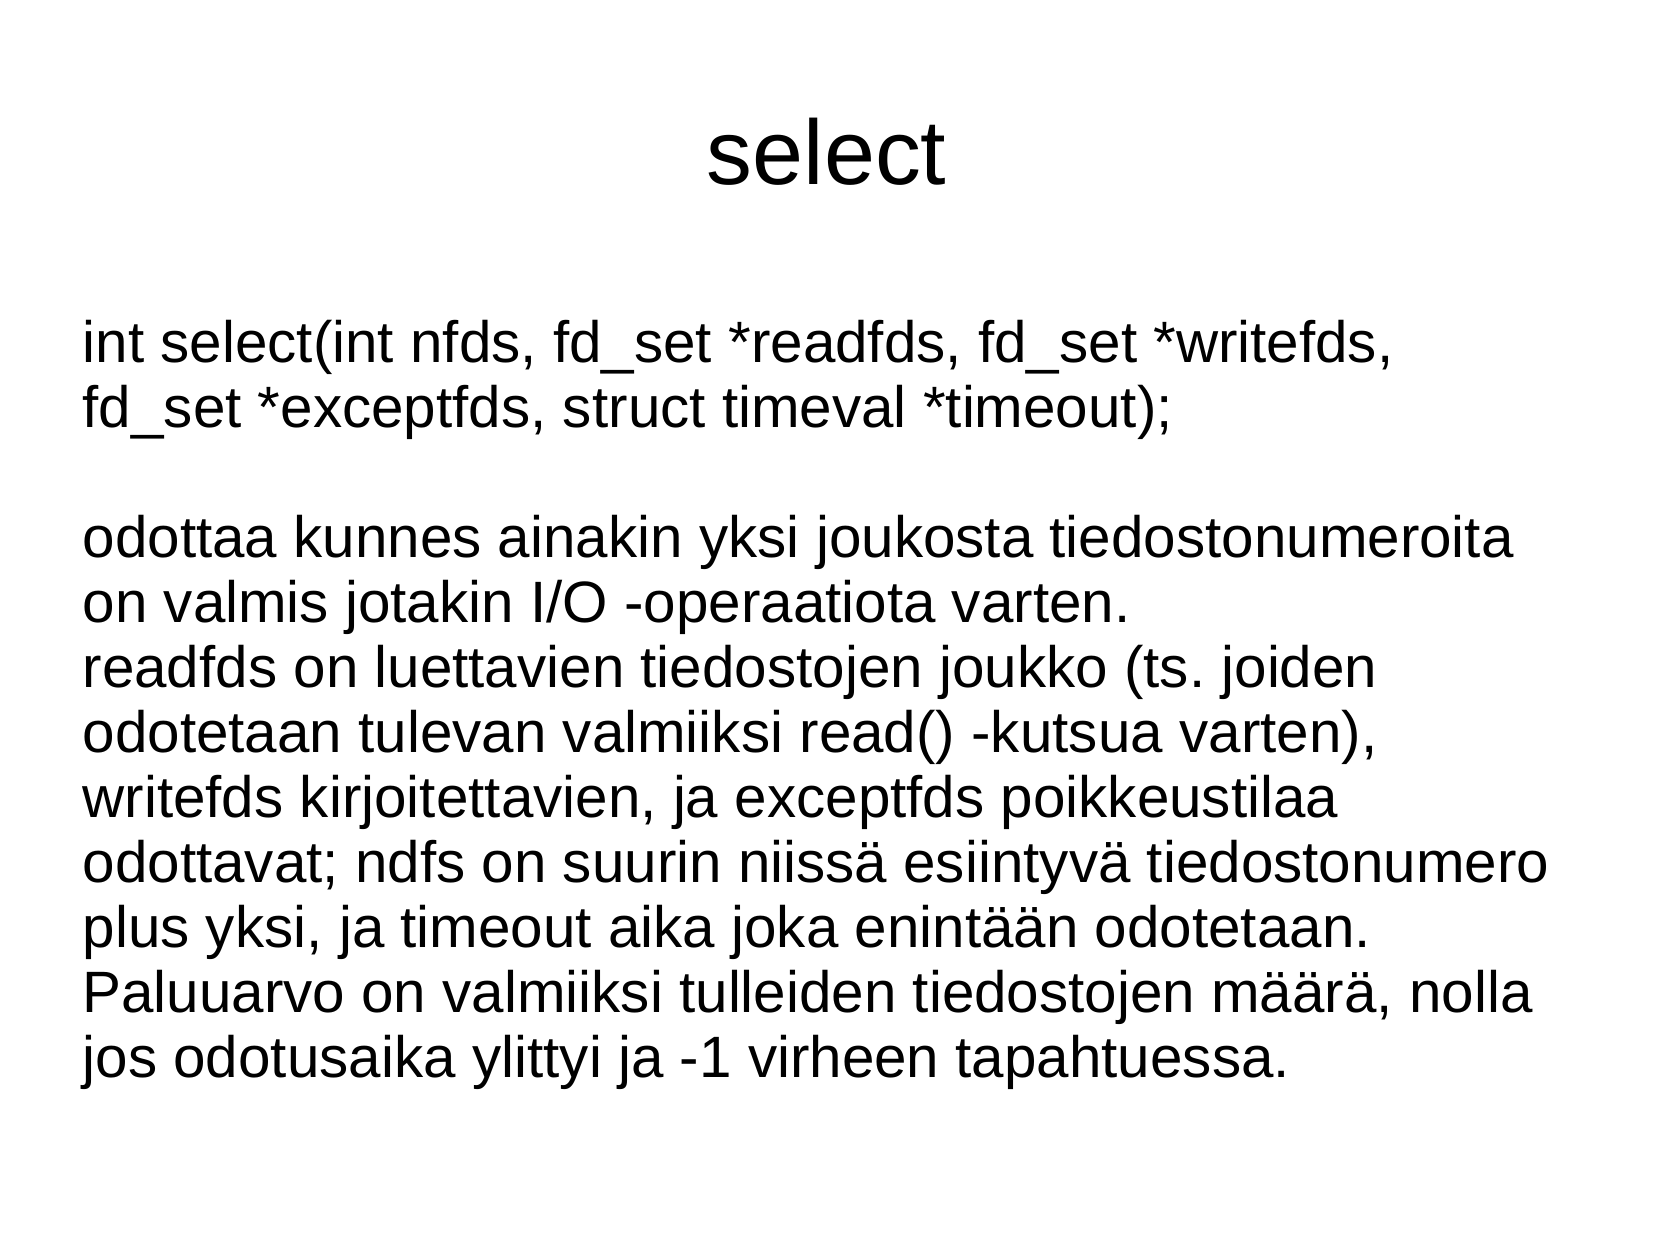

# select
int select(int nfds, fd_set *readfds, fd_set *writefds,
fd_set *exceptfds, struct timeval *timeout);
odottaa kunnes ainakin yksi joukosta tiedostonumeroita on valmis jotakin I/O -operaatiota varten.
readfds on luettavien tiedostojen joukko (ts. joiden odotetaan tulevan valmiiksi read() -kutsua varten),
writefds kirjoitettavien, ja exceptfds poikkeustilaa odottavat; ndfs on suurin niissä esiintyvä tiedostonumero plus yksi, ja timeout aika joka enintään odotetaan.
Paluuarvo on valmiiksi tulleiden tiedostojen määrä, nolla jos odotusaika ylittyi ja -1 virheen tapahtuessa.